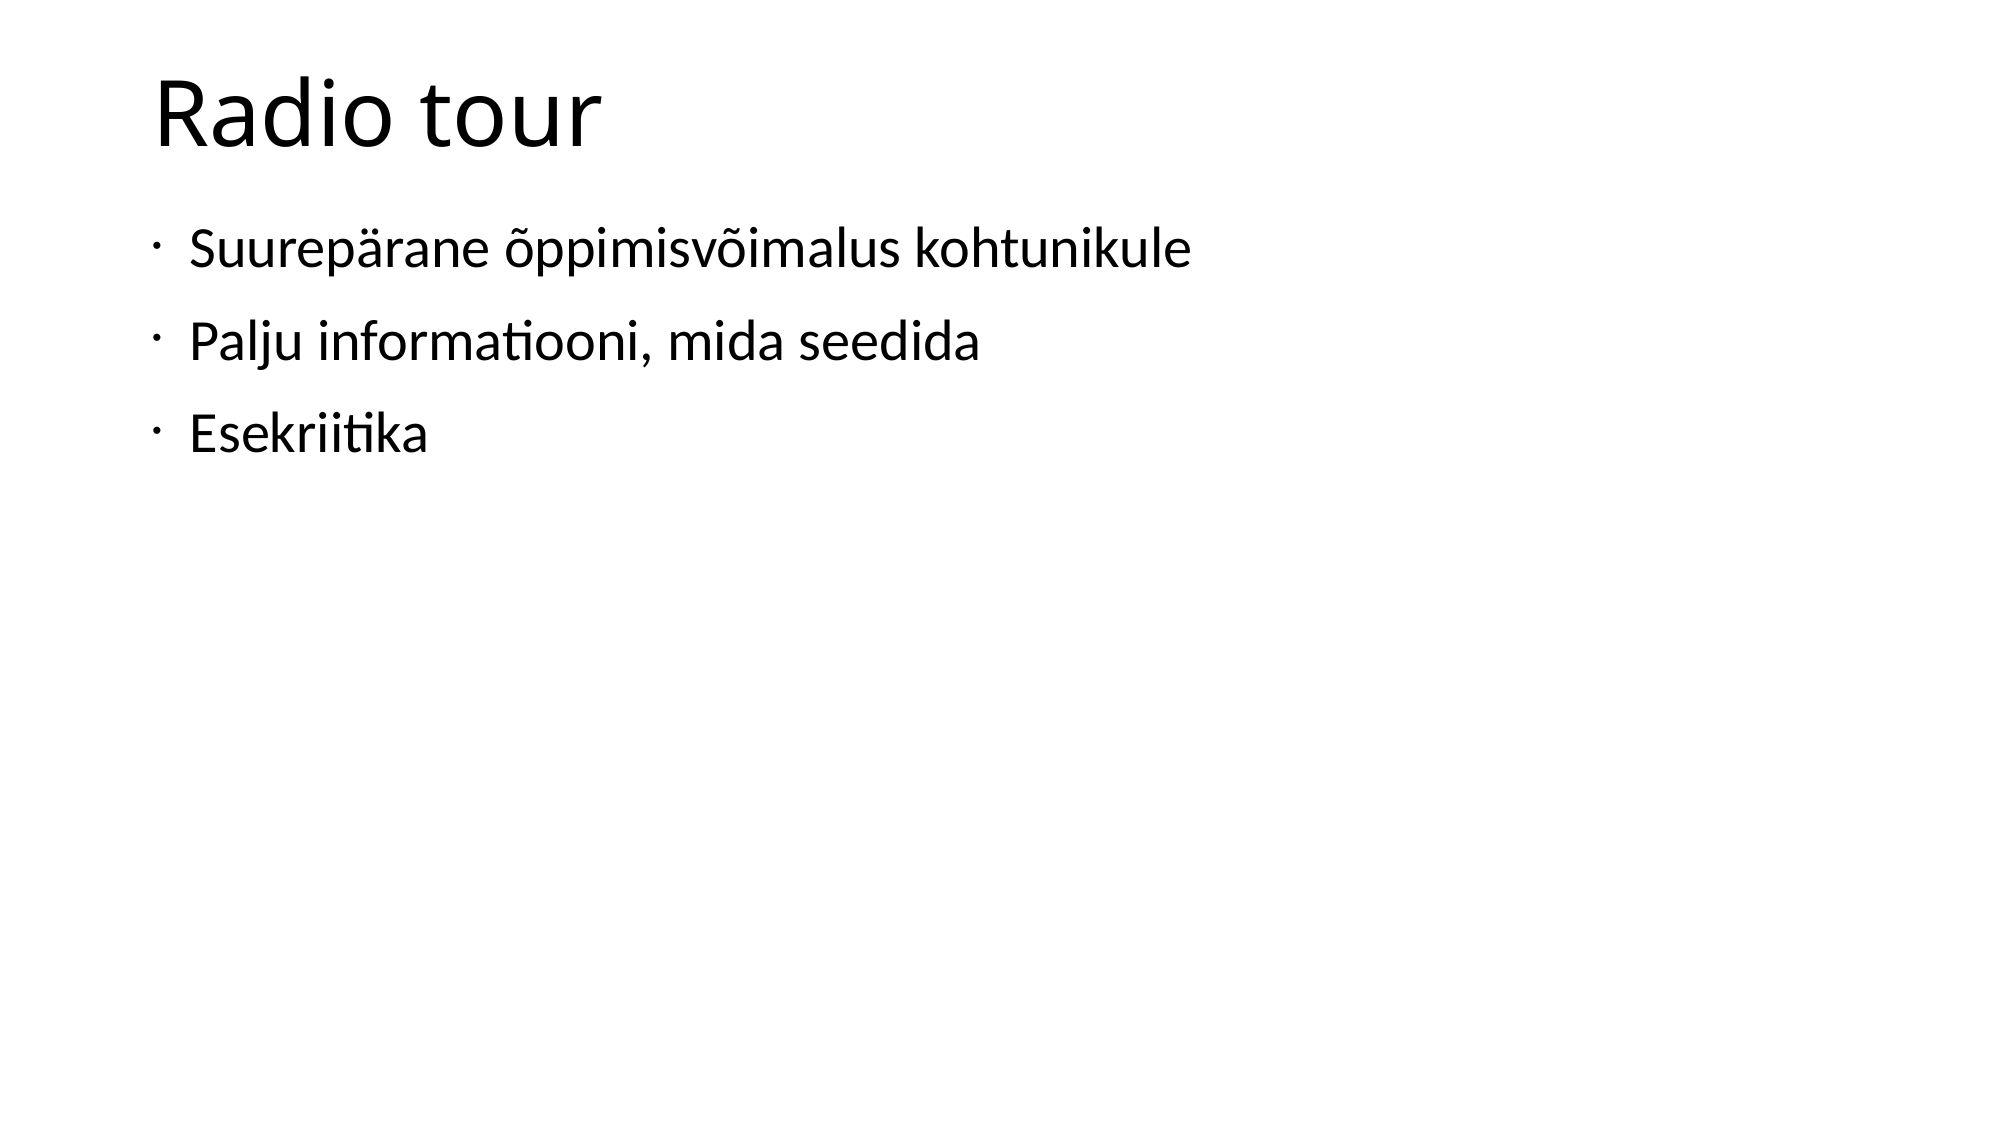

# Radio tour
Suurepärane õppimisvõimalus kohtunikule
Palju informatiooni, mida seedida
Esekriitika